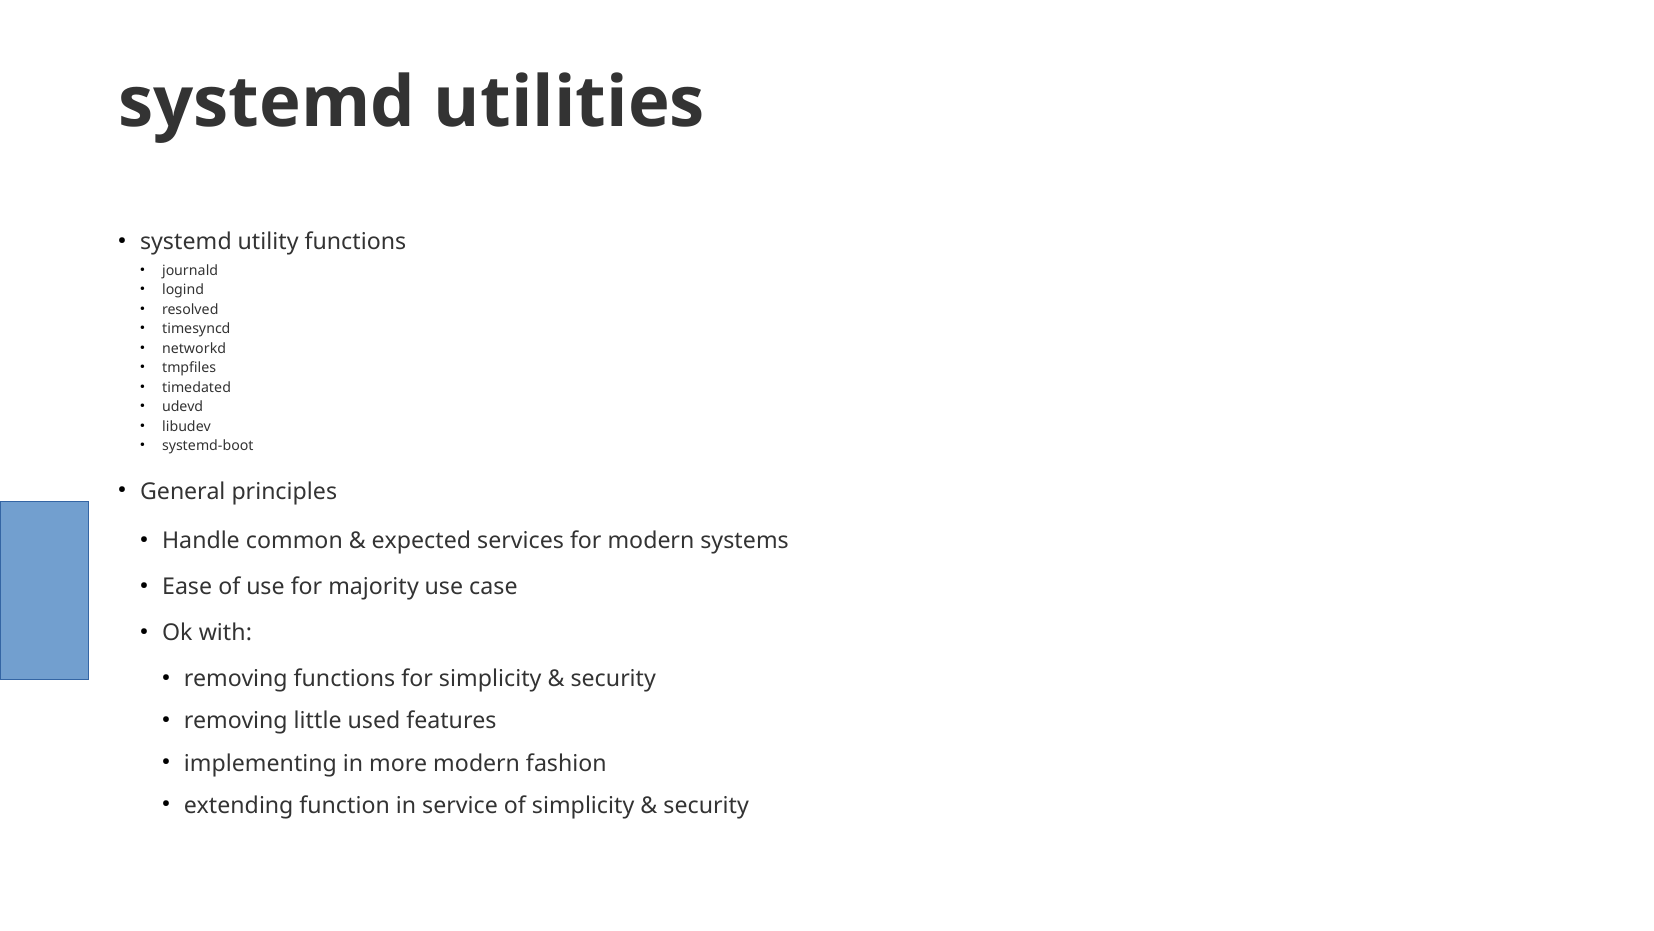

# systemd utilities
systemd utility functions
journald
logind
resolved
timesyncd
networkd
tmpfiles
timedated
udevd
libudev
systemd-boot
General principles
Handle common & expected services for modern systems
Ease of use for majority use case
Ok with:
removing functions for simplicity & security
removing little used features
implementing in more modern fashion
extending function in service of simplicity & security